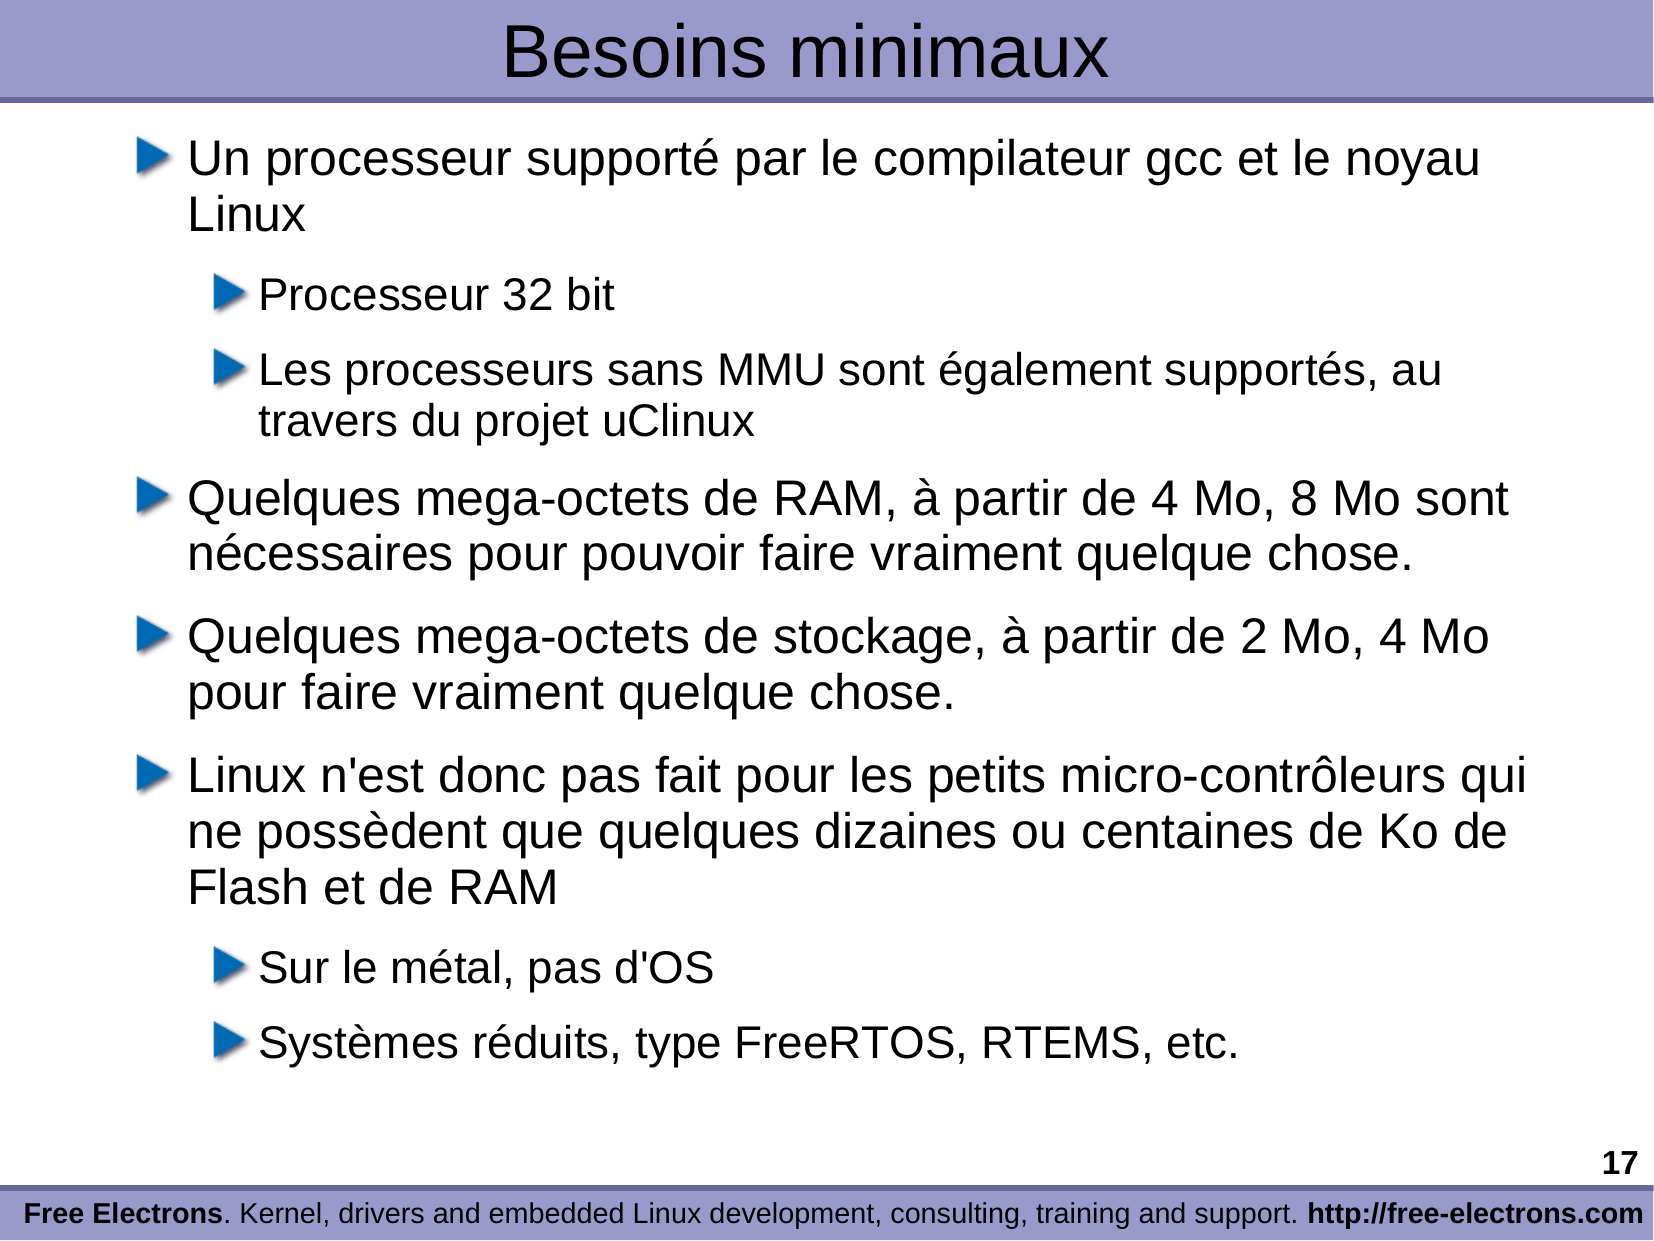

# Besoins minimaux
Un processeur supporté par le compilateur gcc et le noyau Linux
Processeur 32 bit
Les processeurs sans MMU sont également supportés, au travers du projet uClinux
Quelques mega-octets de RAM, à partir de 4 Mo, 8 Mo sont nécessaires pour pouvoir faire vraiment quelque chose.
Quelques mega-octets de stockage, à partir de 2 Mo, 4 Mo pour faire vraiment quelque chose.
Linux n'est donc pas fait pour les petits micro-contrôleurs qui ne possèdent que quelques dizaines ou centaines de Ko de Flash et de RAM
Sur le métal, pas d'OS
Systèmes réduits, type FreeRTOS, RTEMS, etc.